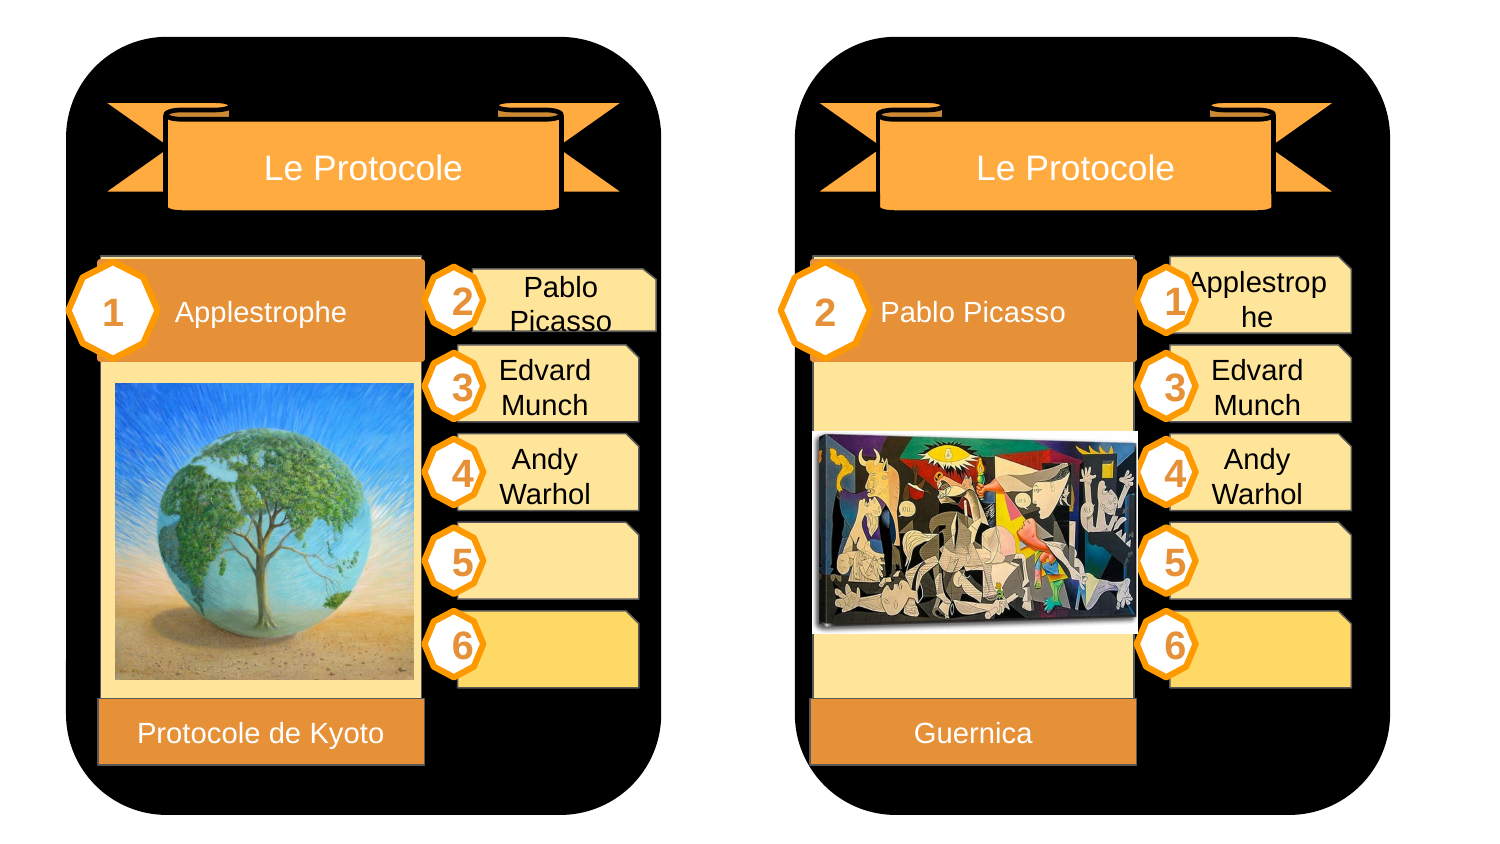

Le Protocole
Le Protocole
Applestrophe
Pablo Picasso
2
1
1
Applestrophe
2
Pablo Picasso
Edvard Munch
Edvard Munch
3
3
Andy Warhol
Andy Warhol
4
4
5
5
6
6
Protocole de Kyoto
Guernica